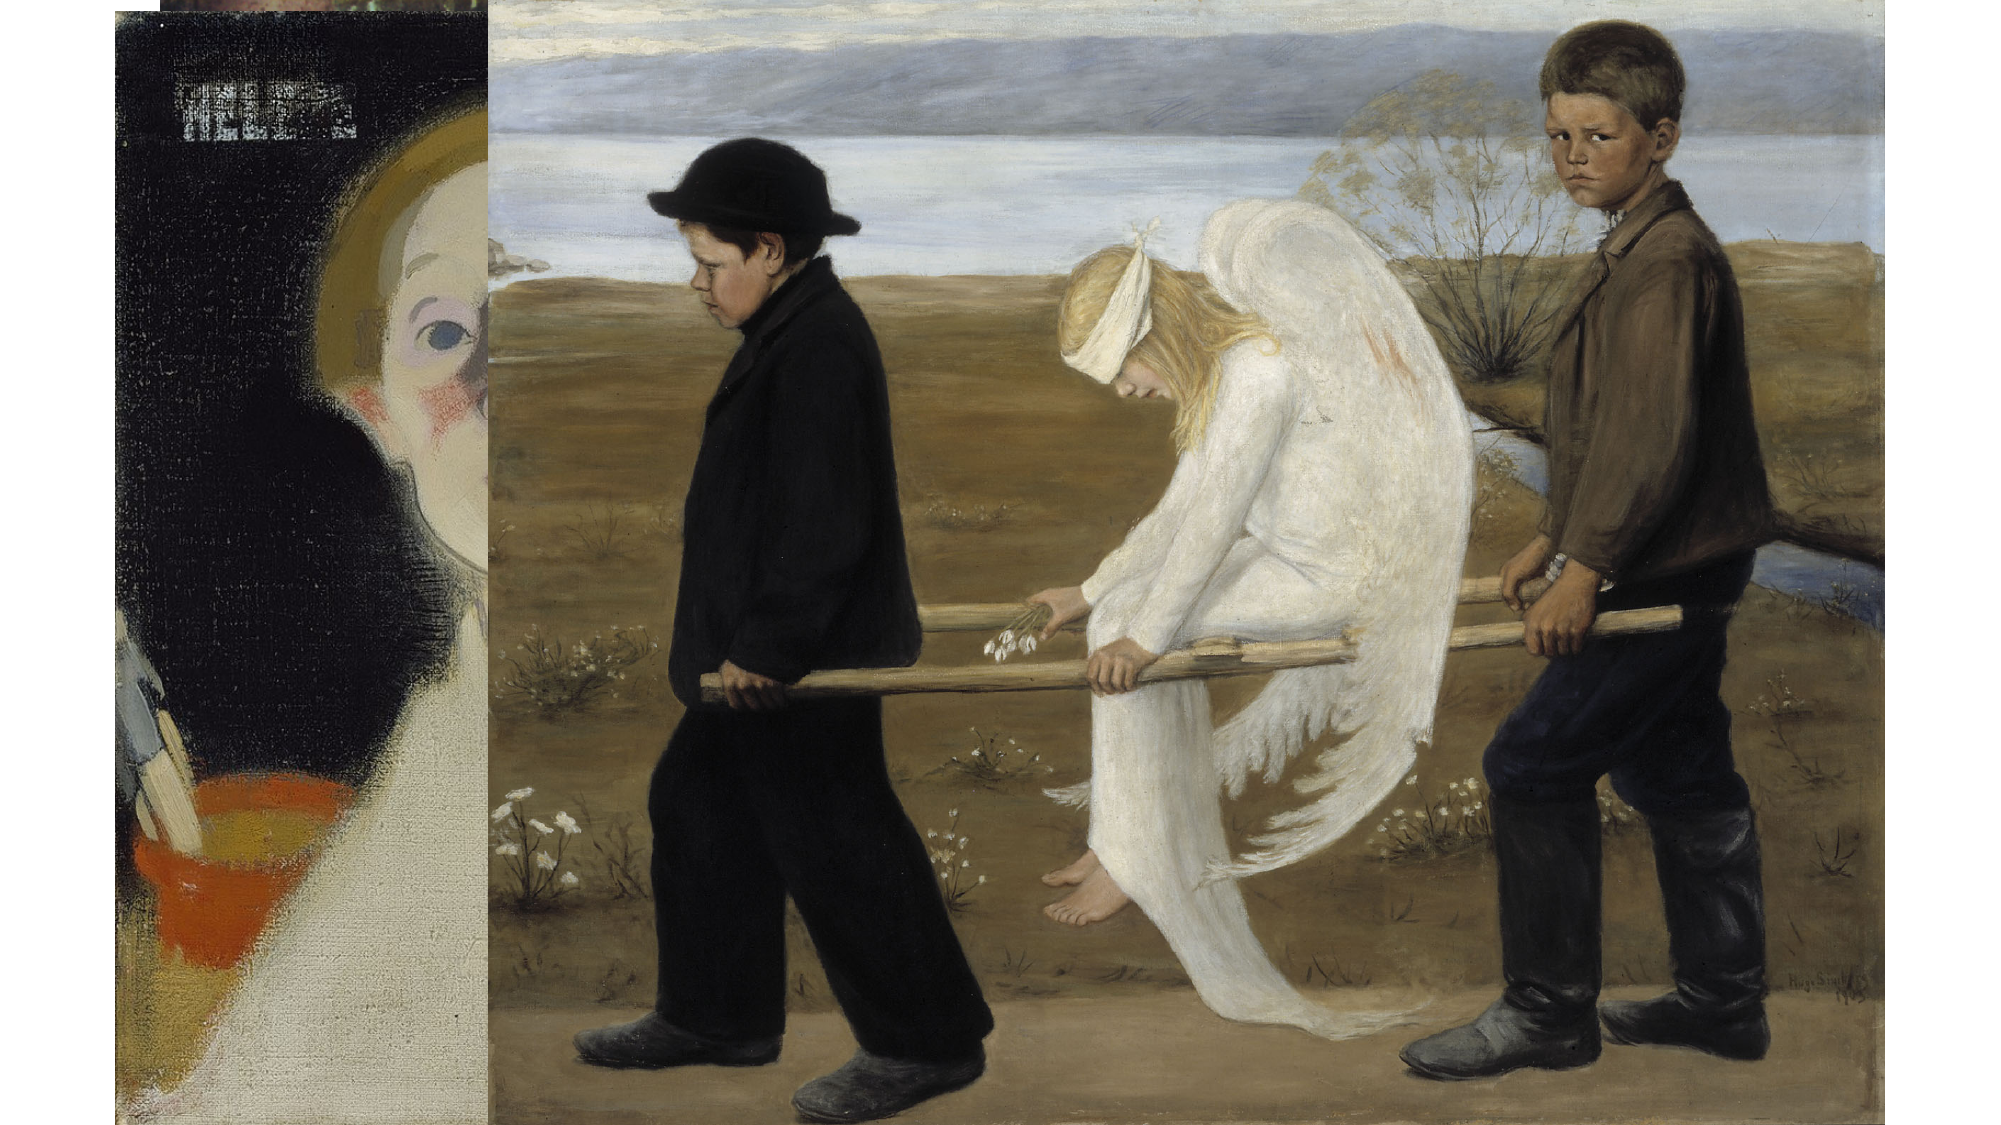

# Malá x velká tradice ve výtvarném umění
70. léta 19. století: Magnus, Wilhelm a Ferdinand von Wrightové – idylické zpodobnění Severu X Fanny Churberg
80. léta ve znamení realismu (v literatuře Kivi, Canth, Aho, v malířství Edelfelt)
90. až nultá léta – národní romantismus (Gallen-Kallela), Hugo Simberg
X Helene Schjerfbeck (modernistické prvky)